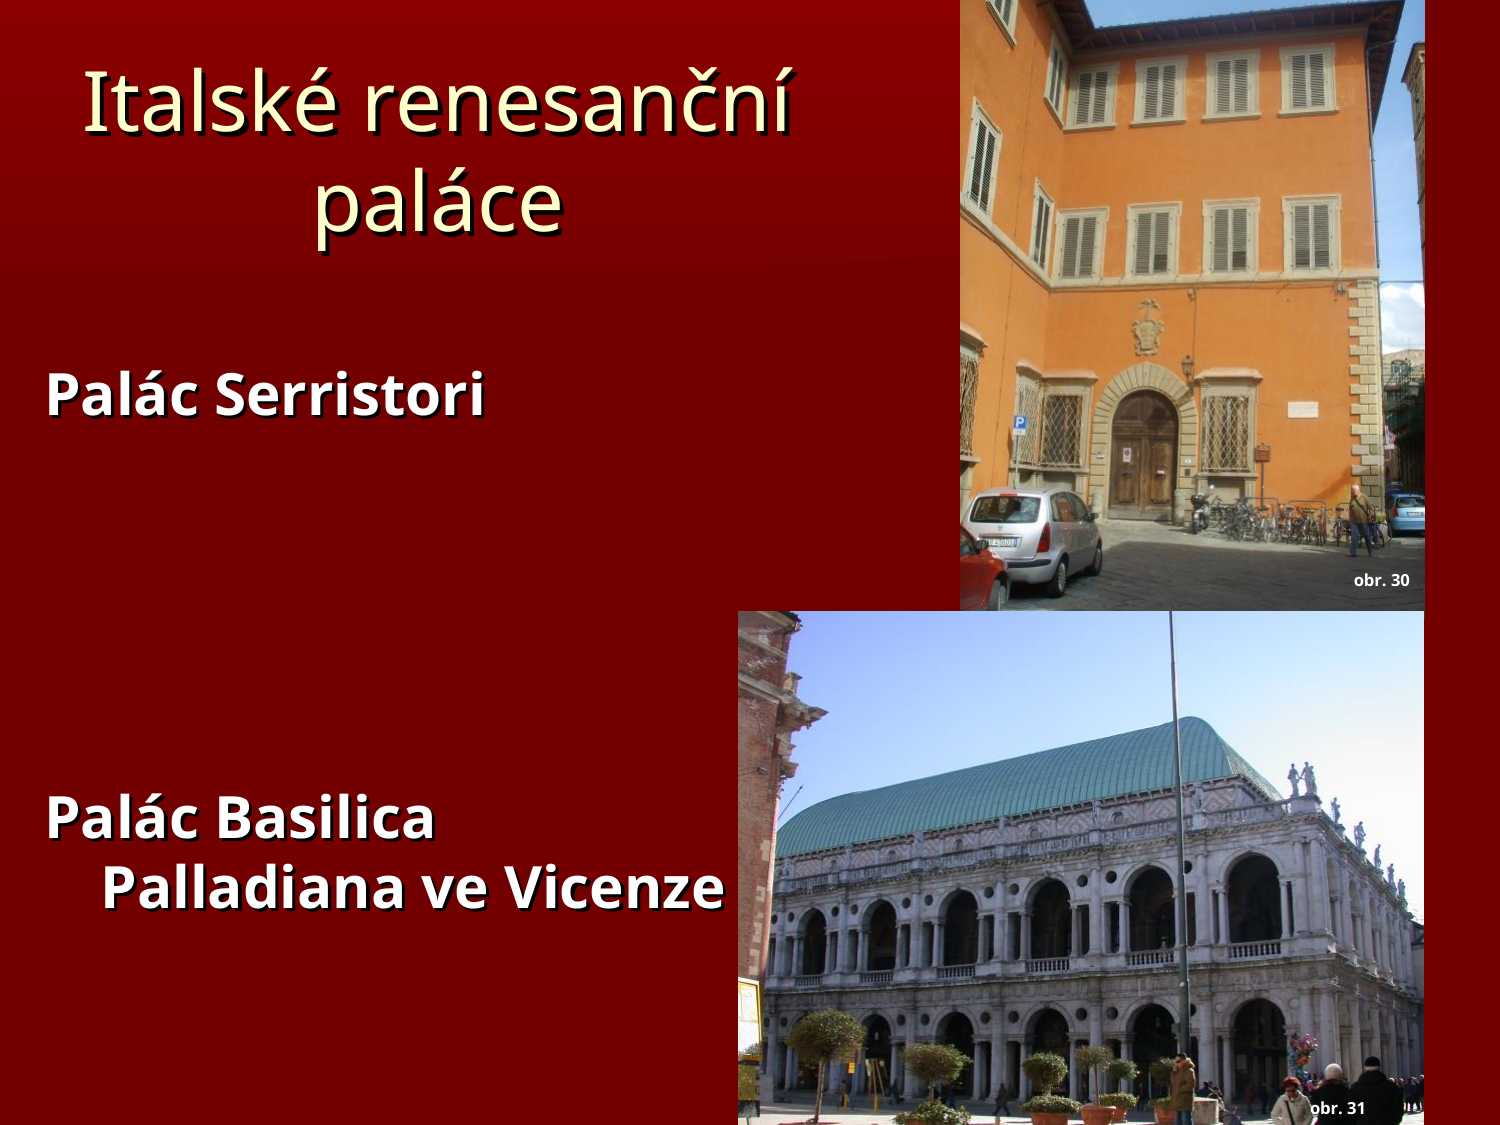

# Italské renesanční paláce
Palác Serristori
Palác Basilica Palladiana ve Vicenze
obr. 30
obr. 31